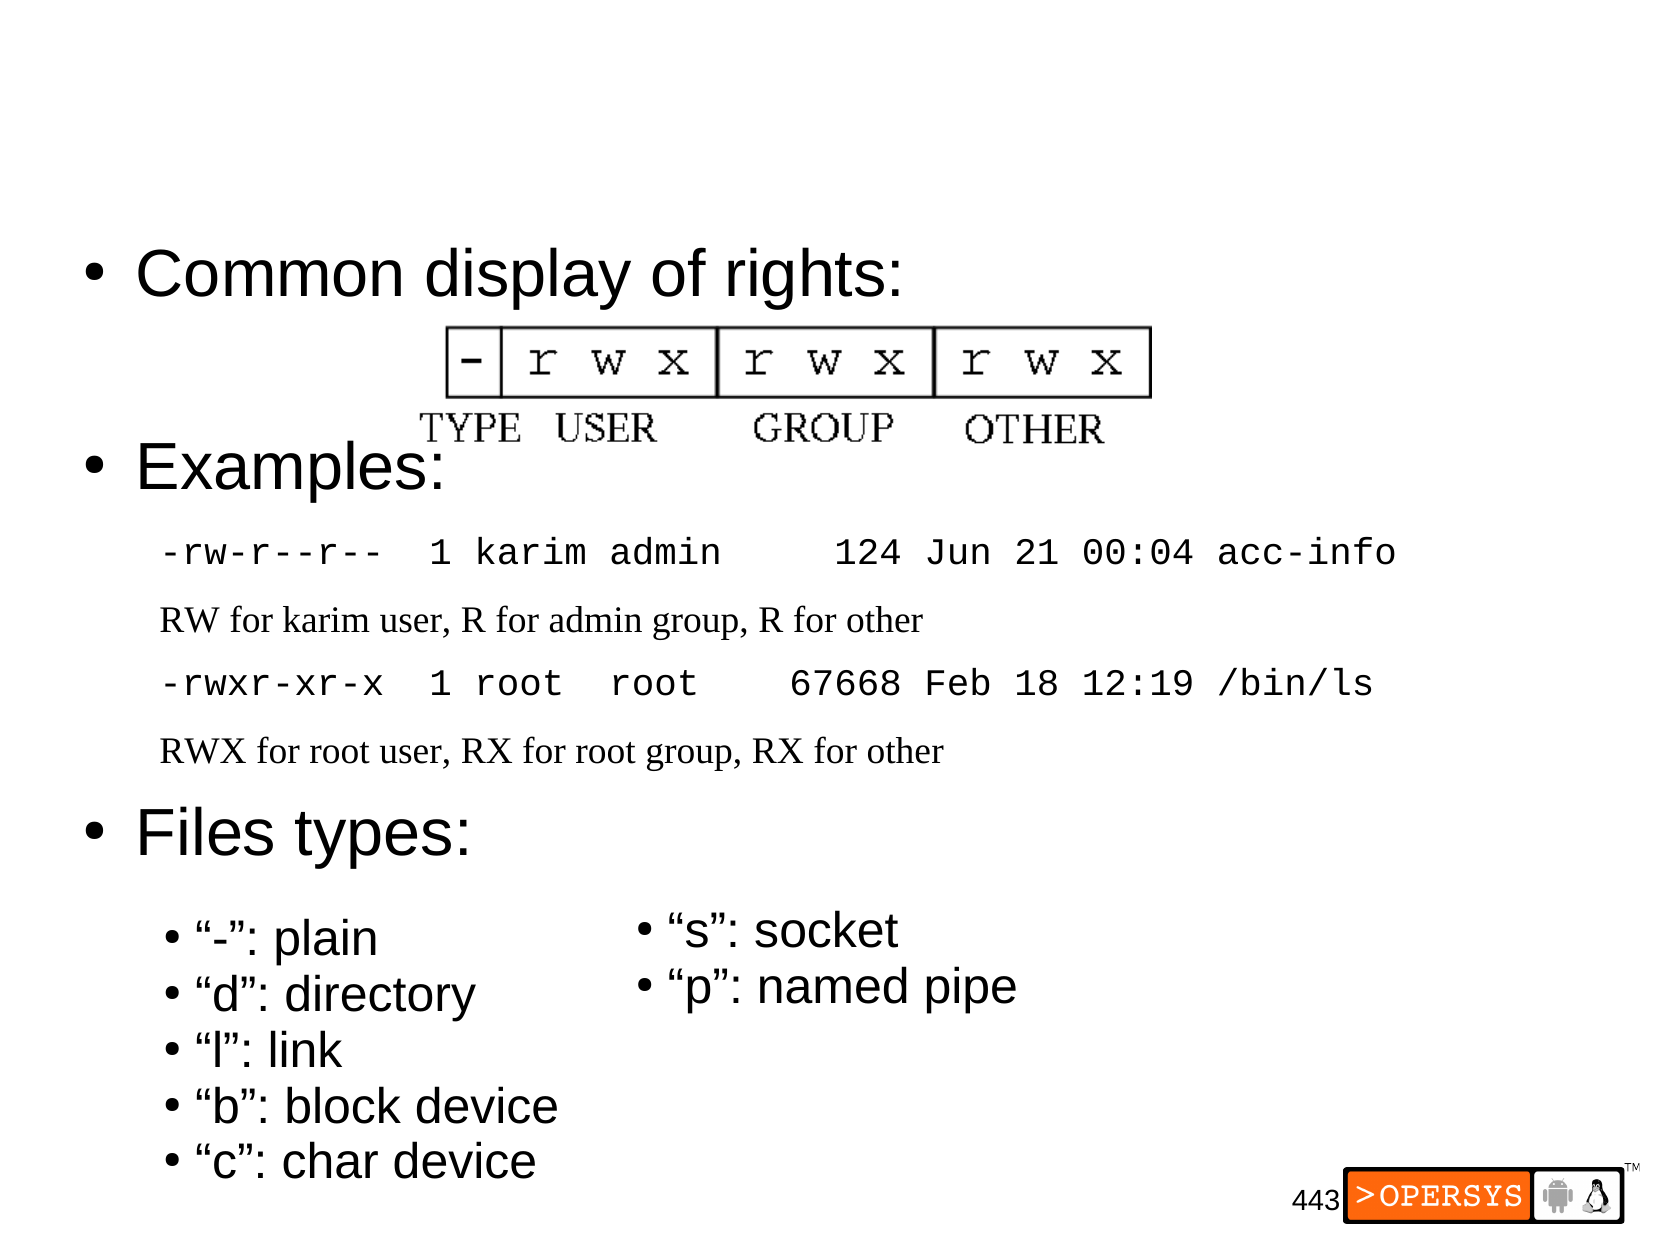

# Common display of rights:
Examples:
-rw-r--r-- 1 karim admin 124 Jun 21 00:04 acc-info
RW for karim user, R for admin group, R for other
-rwxr-xr-x 1 root root 67668 Feb 18 12:19 /bin/ls
RWX for root user, RX for root group, RX for other
Files types:
 “s”: socket
 “p”: named pipe
 “-”: plain
 “d”: directory
 “l”: link
 “b”: block device
 “c”: char device